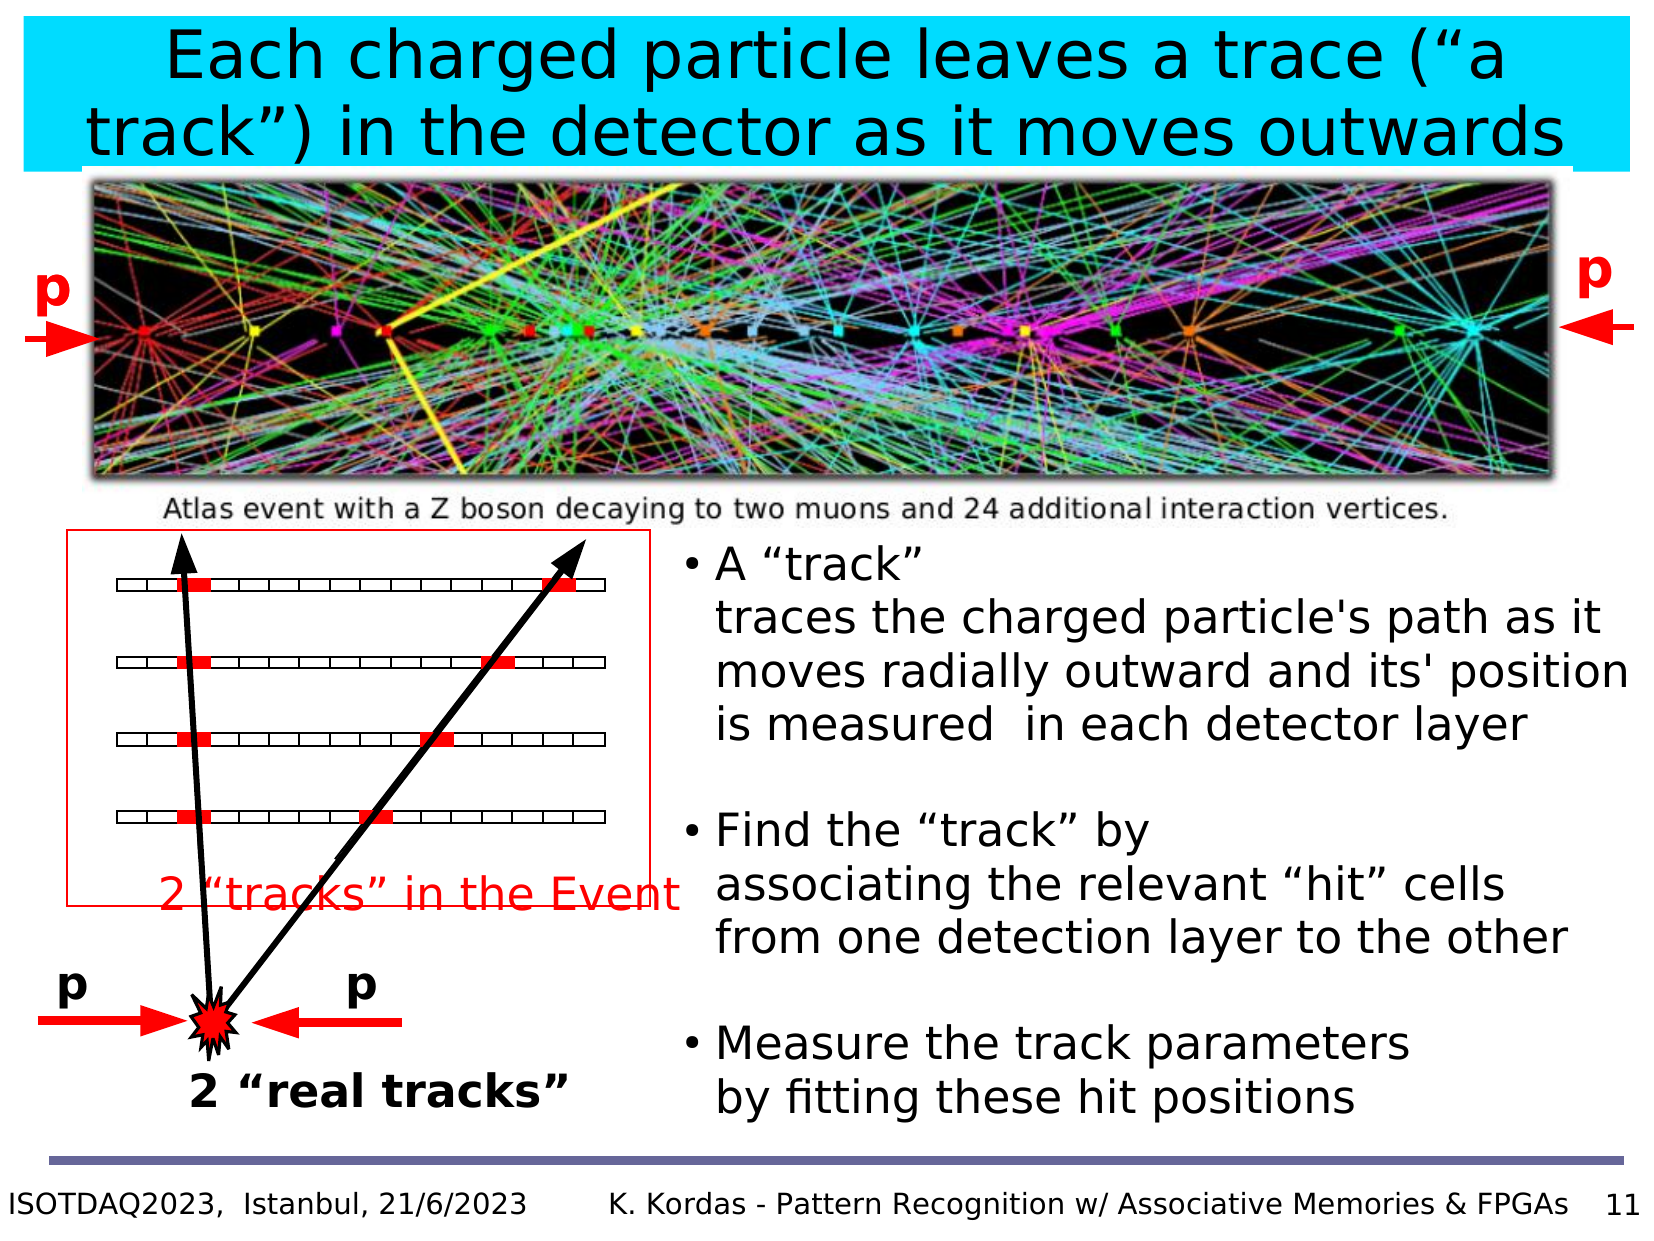

# Each charged particle leaves a trace (“a track”) in the detector as it moves outwards
p
p
p
 A “track”
 traces the charged particle's path as it
 moves radially outward and its' position
 is measured in each detector layer
 Find the “track” by
 associating the relevant “hit” cells
 from one detection layer to the other
 Measure the track parameters
 by fitting these hit positions
2 “tracks” in the Event
p
p
2 “real tracks”
ISOTDAQ2023, Istanbul, 21/6/2023
K. Kordas - Pattern Recognition w/ Associative Memories & FPGAs
11